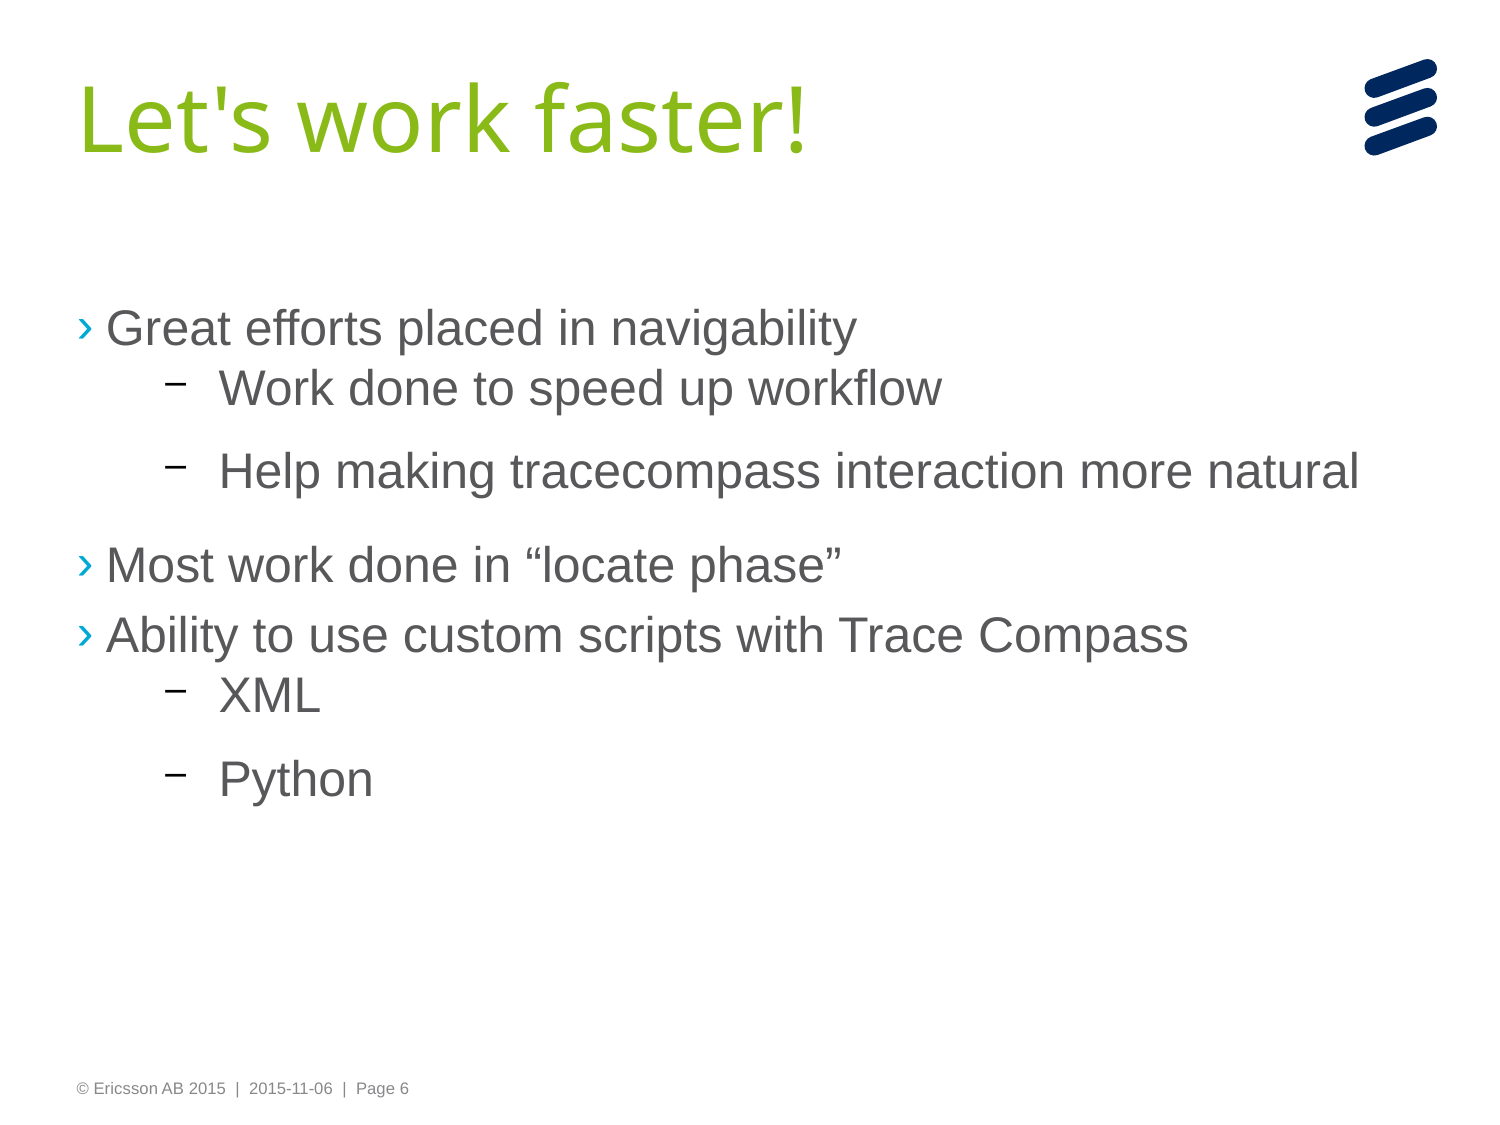

Let's work faster!
# Great efforts placed in navigability
Work done to speed up workflow
Help making tracecompass interaction more natural
Most work done in “locate phase”
Ability to use custom scripts with Trace Compass
XML
Python